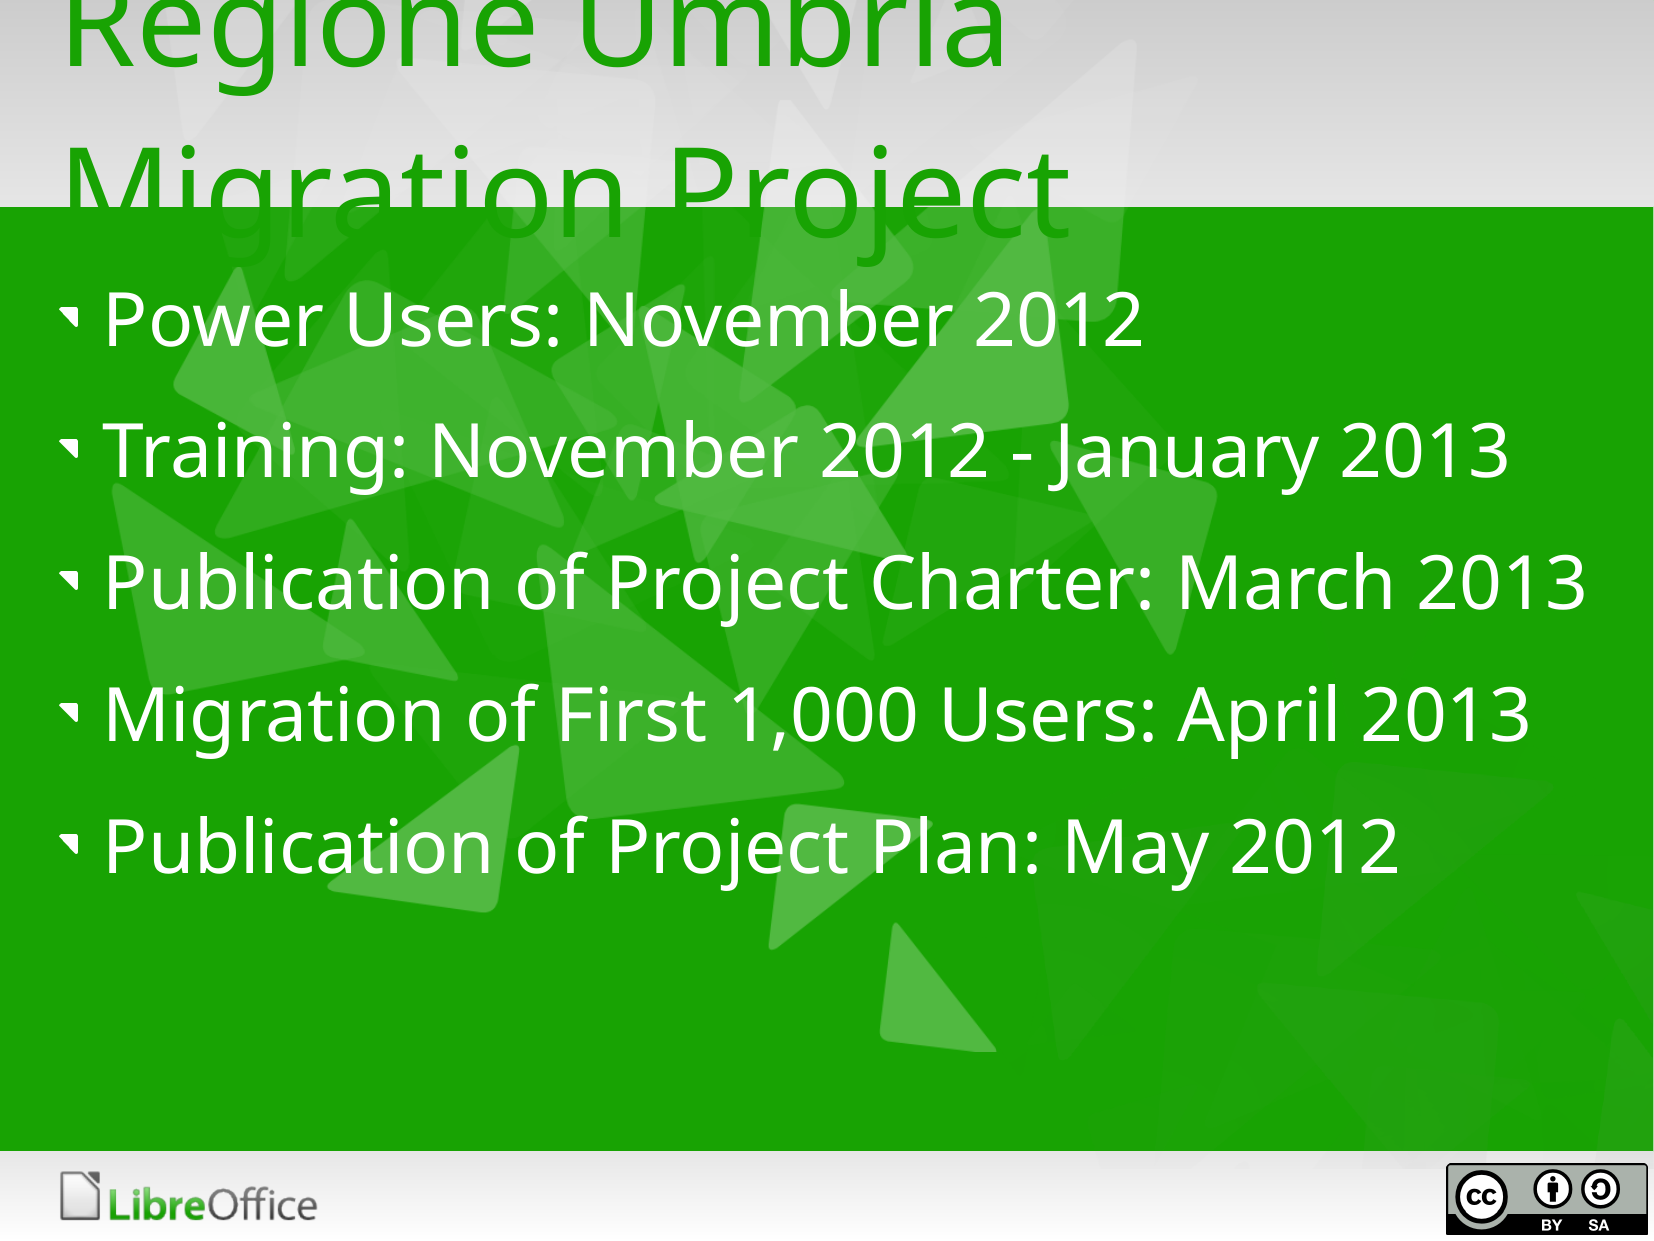

# Regione Umbria Migration Project
Power Users: November 2012
Training: November 2012 - January 2013
Publication of Project Charter: March 2013
Migration of First 1,000 Users: April 2013
Publication of Project Plan: May 2012